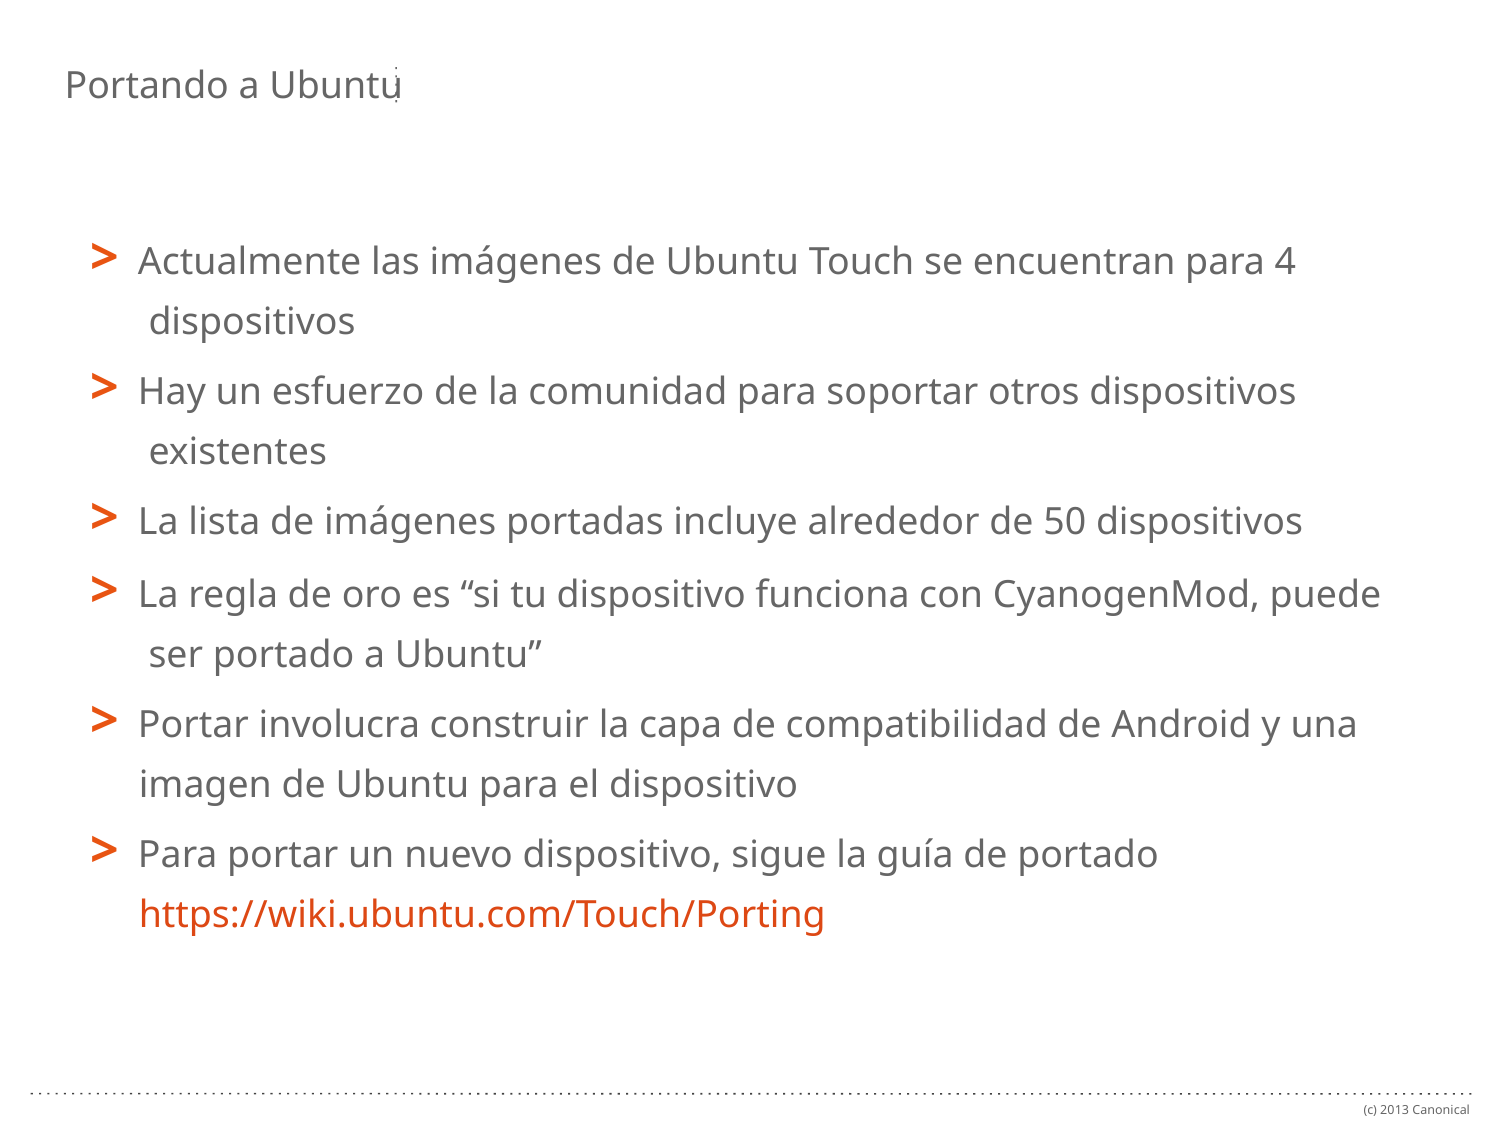

Portando a Ubuntu
# > Actualmente las imágenes de Ubuntu Touch se encuentran para 4
 dispositivos
> Hay un esfuerzo de la comunidad para soportar otros dispositivos
 existentes
> La lista de imágenes portadas incluye alrededor de 50 dispositivos
> La regla de oro es “si tu dispositivo funciona con CyanogenMod, puede
 ser portado a Ubuntu”
> Portar involucra construir la capa de compatibilidad de Android y una
 imagen de Ubuntu para el dispositivo
> Para portar un nuevo dispositivo, sigue la guía de portado
 https://wiki.ubuntu.com/Touch/Porting
(c) 2013 Canonical